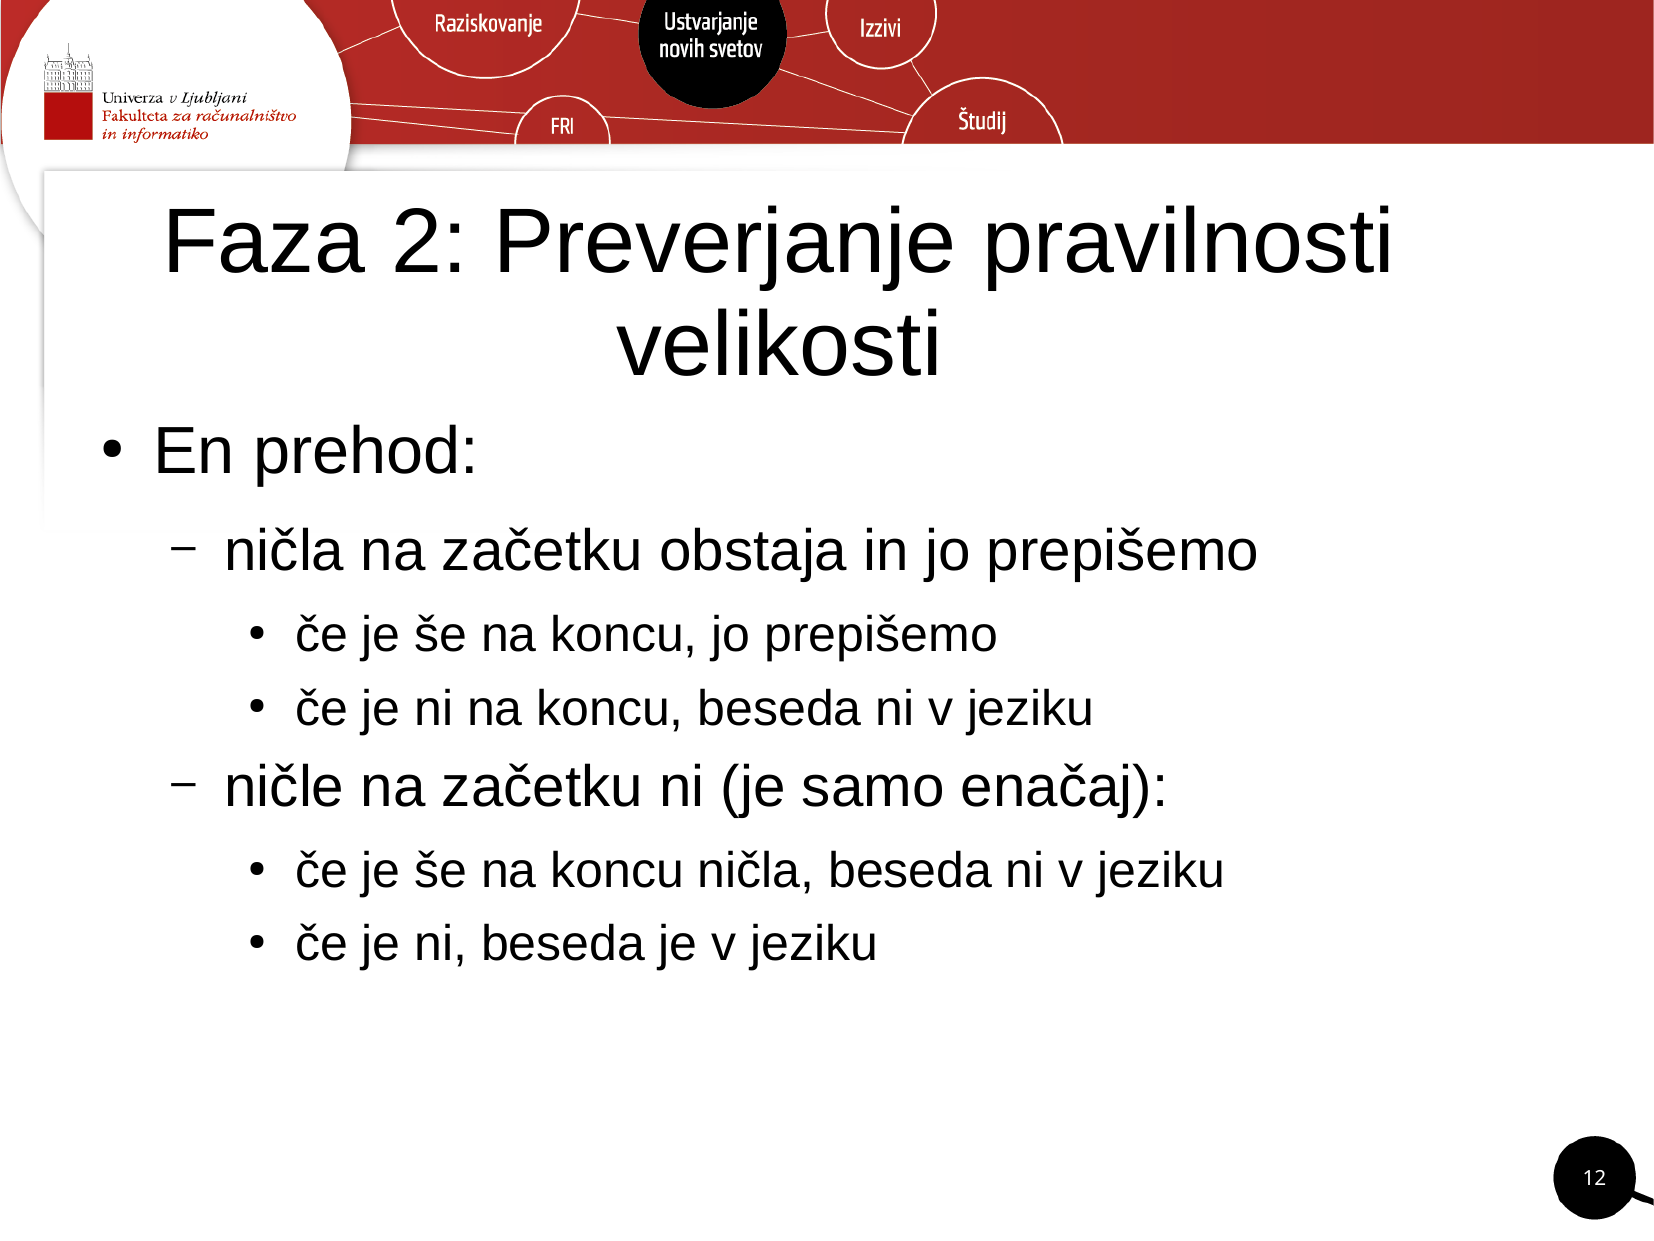

# Faza 2: Preverjanje pravilnosti velikosti
En prehod:
ničla na začetku obstaja in jo prepišemo
če je še na koncu, jo prepišemo
če je ni na koncu, beseda ni v jeziku
ničle na začetku ni (je samo enačaj):
če je še na koncu ničla, beseda ni v jeziku
če je ni, beseda je v jeziku